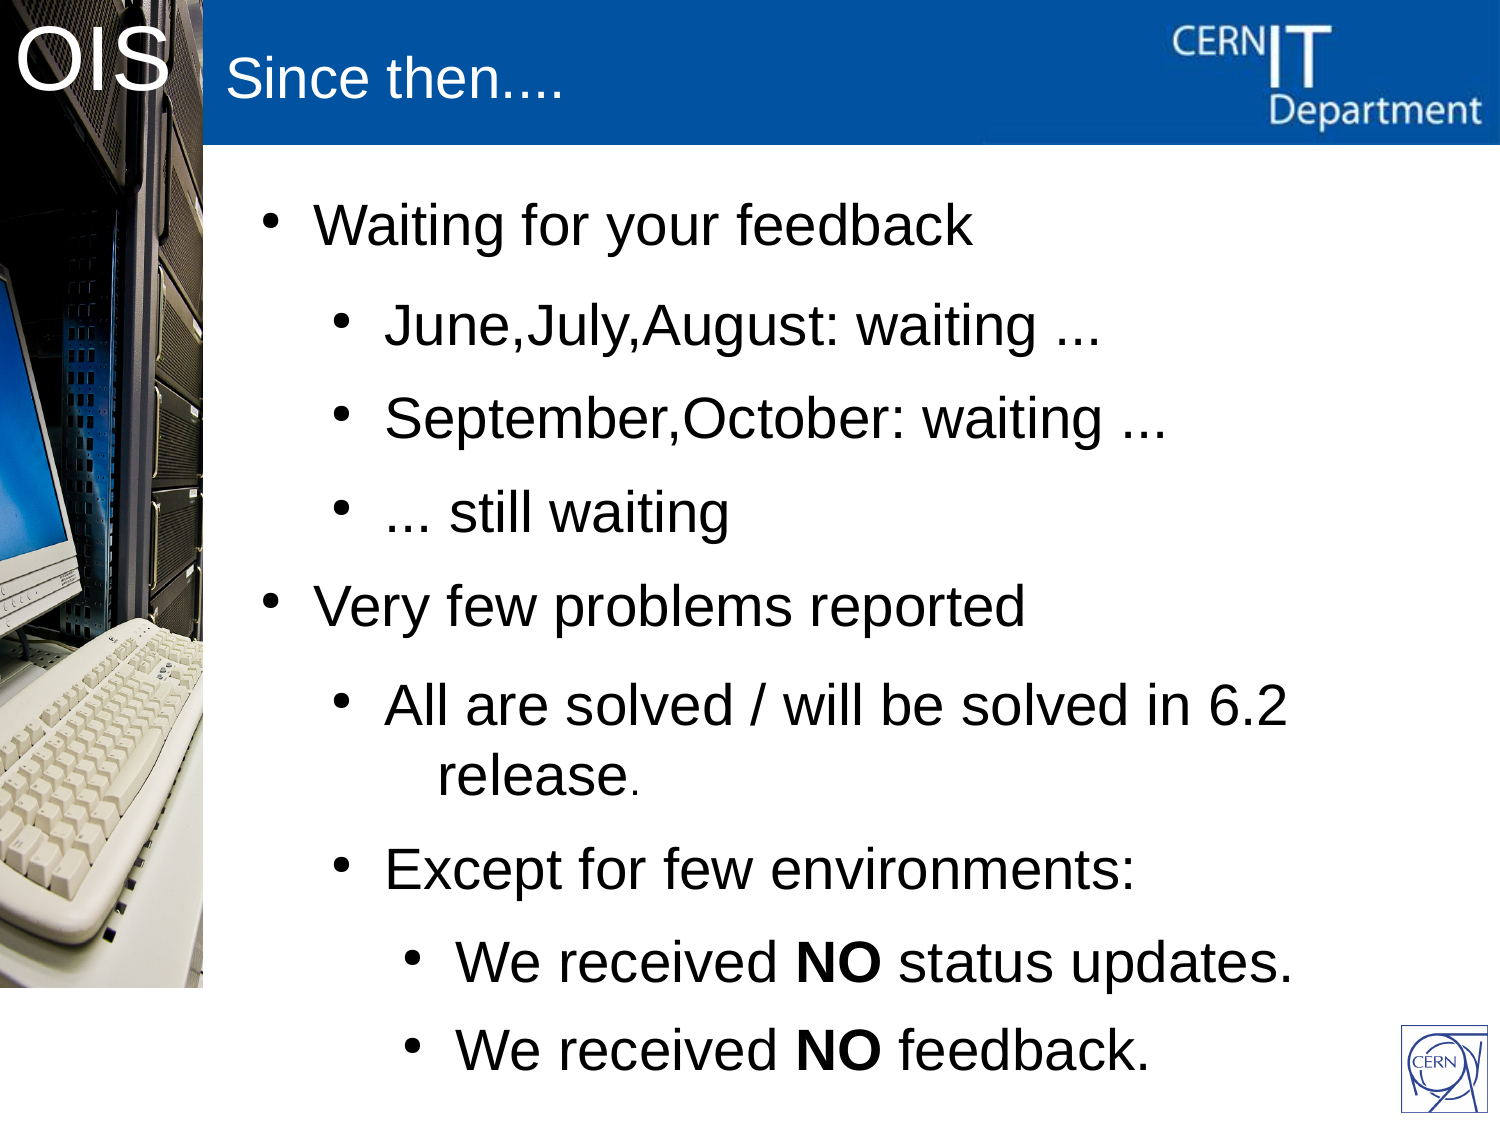

# Since then....
Waiting for your feedback
June,July,August: waiting ...
September,October: waiting ...
... still waiting
Very few problems reported
All are solved / will be solved in 6.2 release.
Except for few environments:
We received NO status updates.
We received NO feedback.